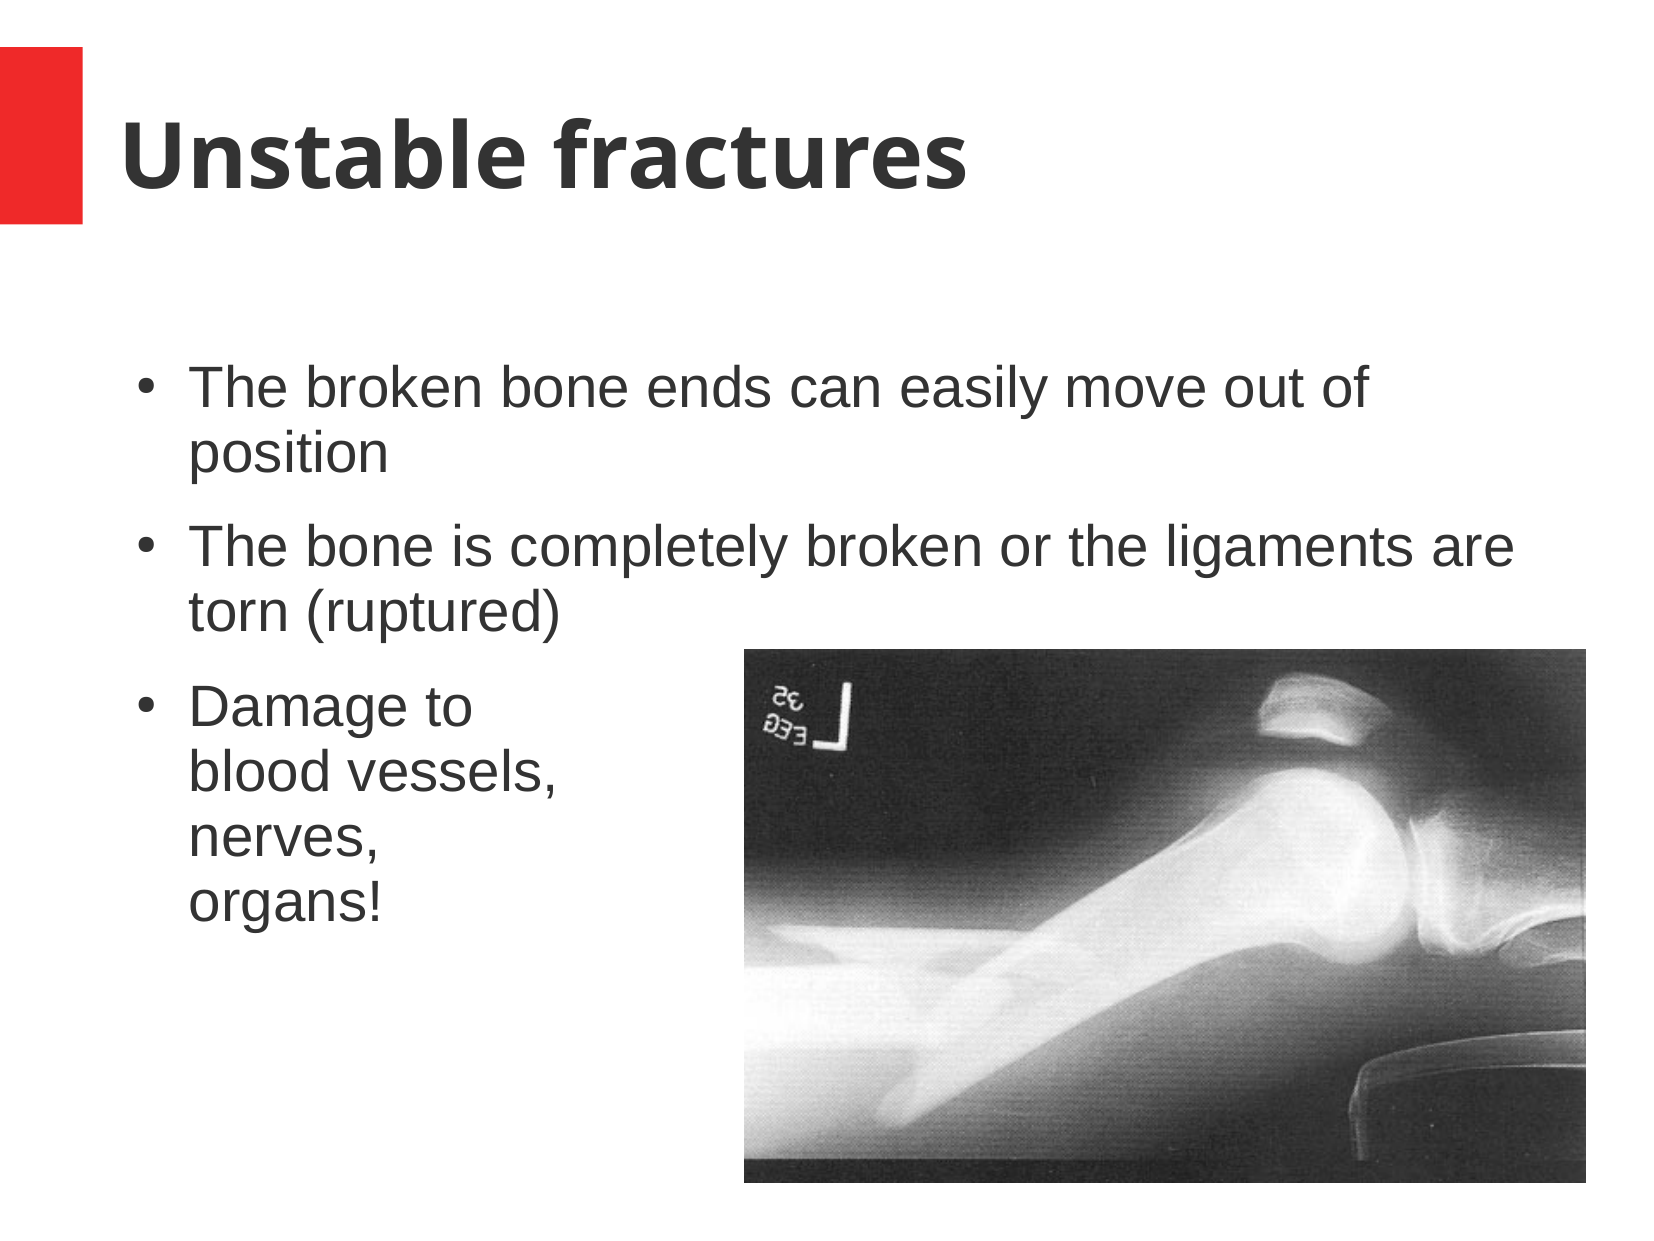

# Unstable fractures
The broken bone ends can easily move out of position
The bone is completely broken or the ligaments are torn (ruptured)
Damage to
blood vessels,
nerves,
organs!